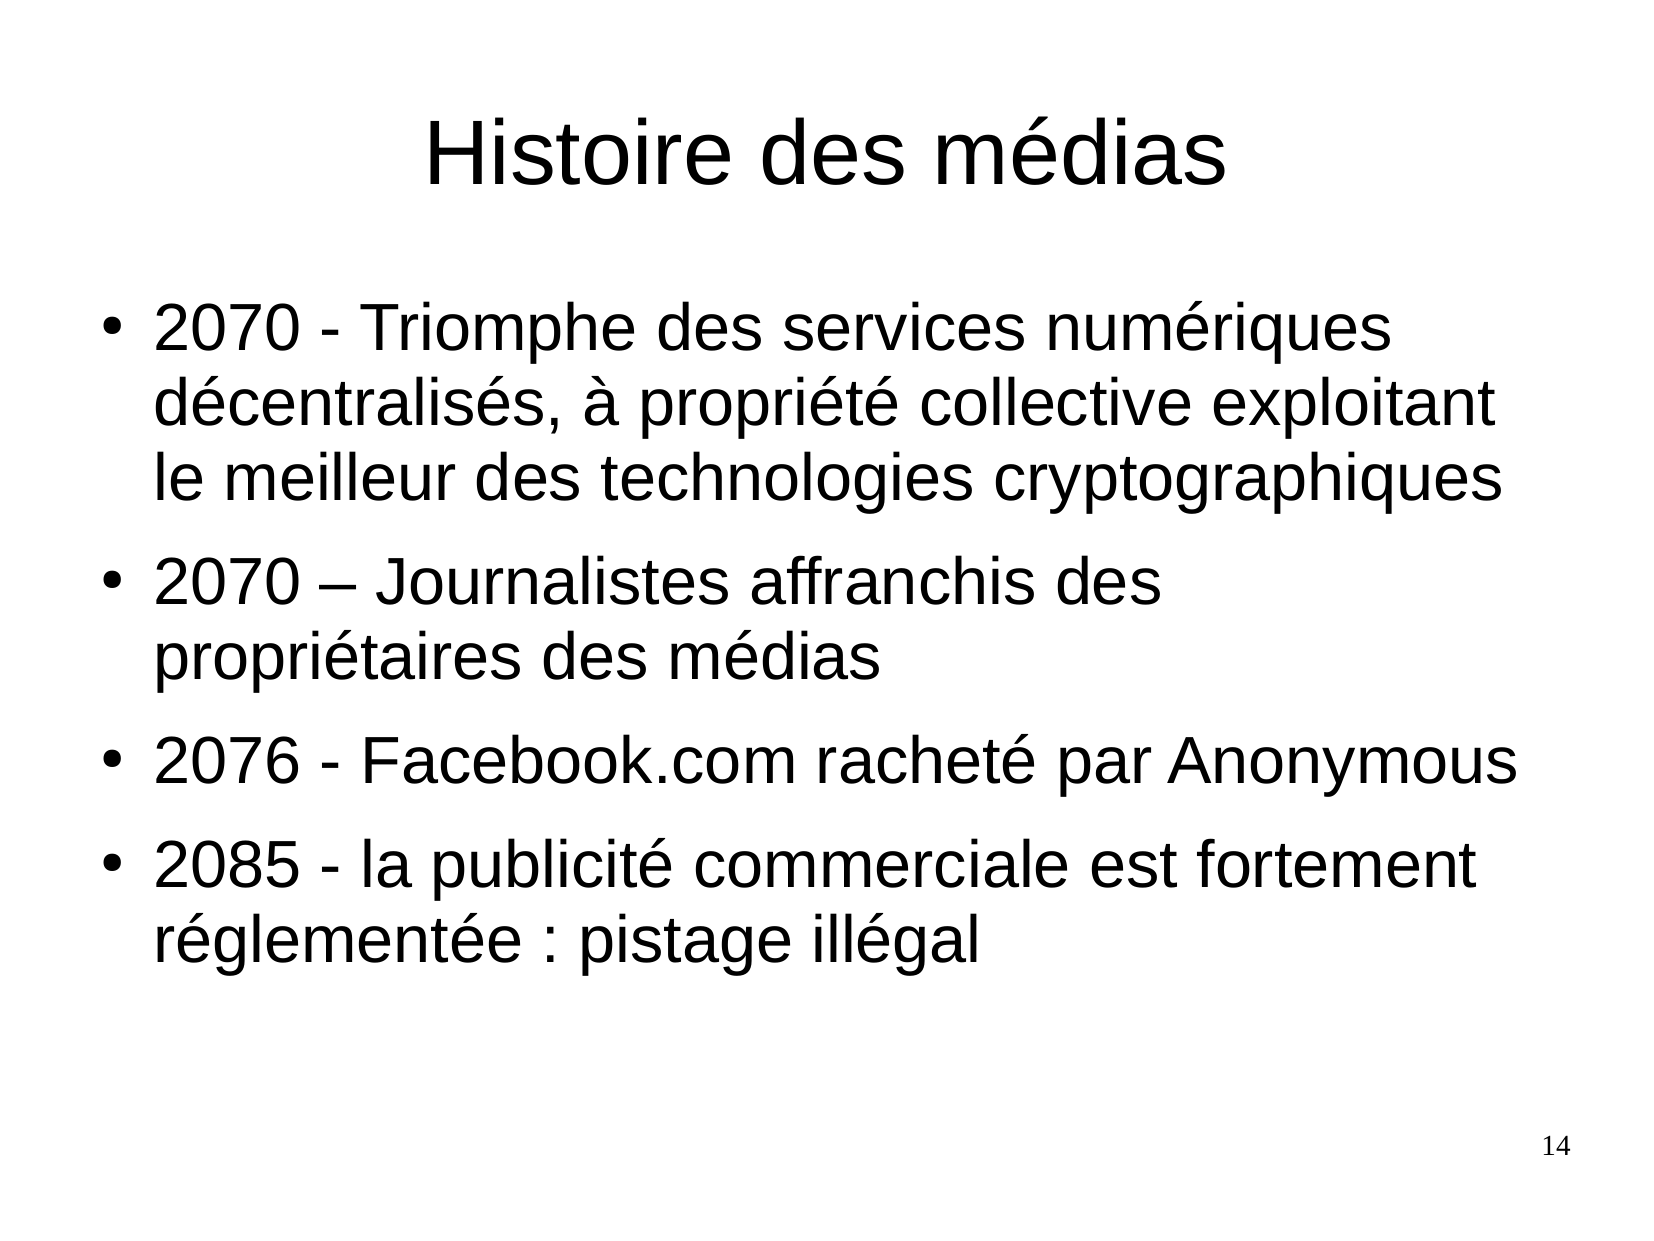

# Histoire des médias
2070 - Triomphe des services numériques décentralisés, à propriété collective exploitant le meilleur des technologies cryptographiques
2070 – Journalistes affranchis des propriétaires des médias
2076 - Facebook.com racheté par Anonymous
2085 - la publicité commerciale est fortement réglementée : pistage illégal
14